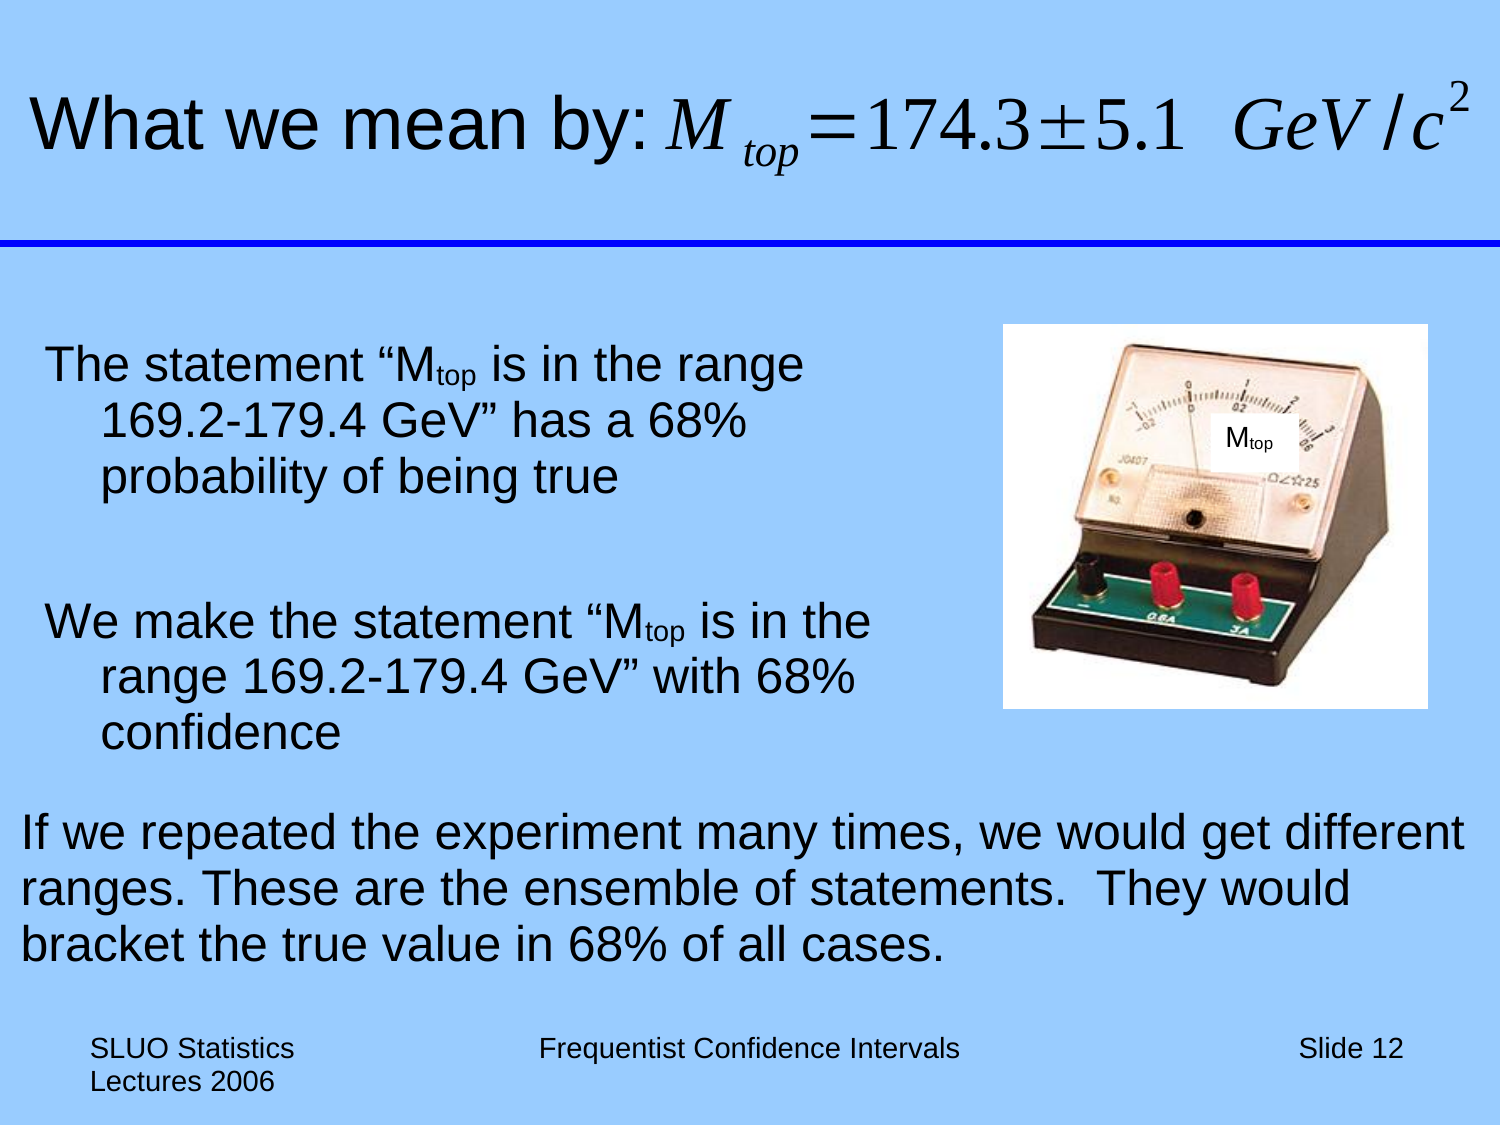

# What we mean by:
The statement “Mtop is in the range 169.2-179.4 GeV” has a 68% probability of being true
We make the statement “Mtop is in the range 169.2-179.4 GeV” with 68% confidence
Mtop
If we repeated the experiment many times, we would get different ranges. These are the ensemble of statements. They would bracket the true value in 68% of all cases.
12